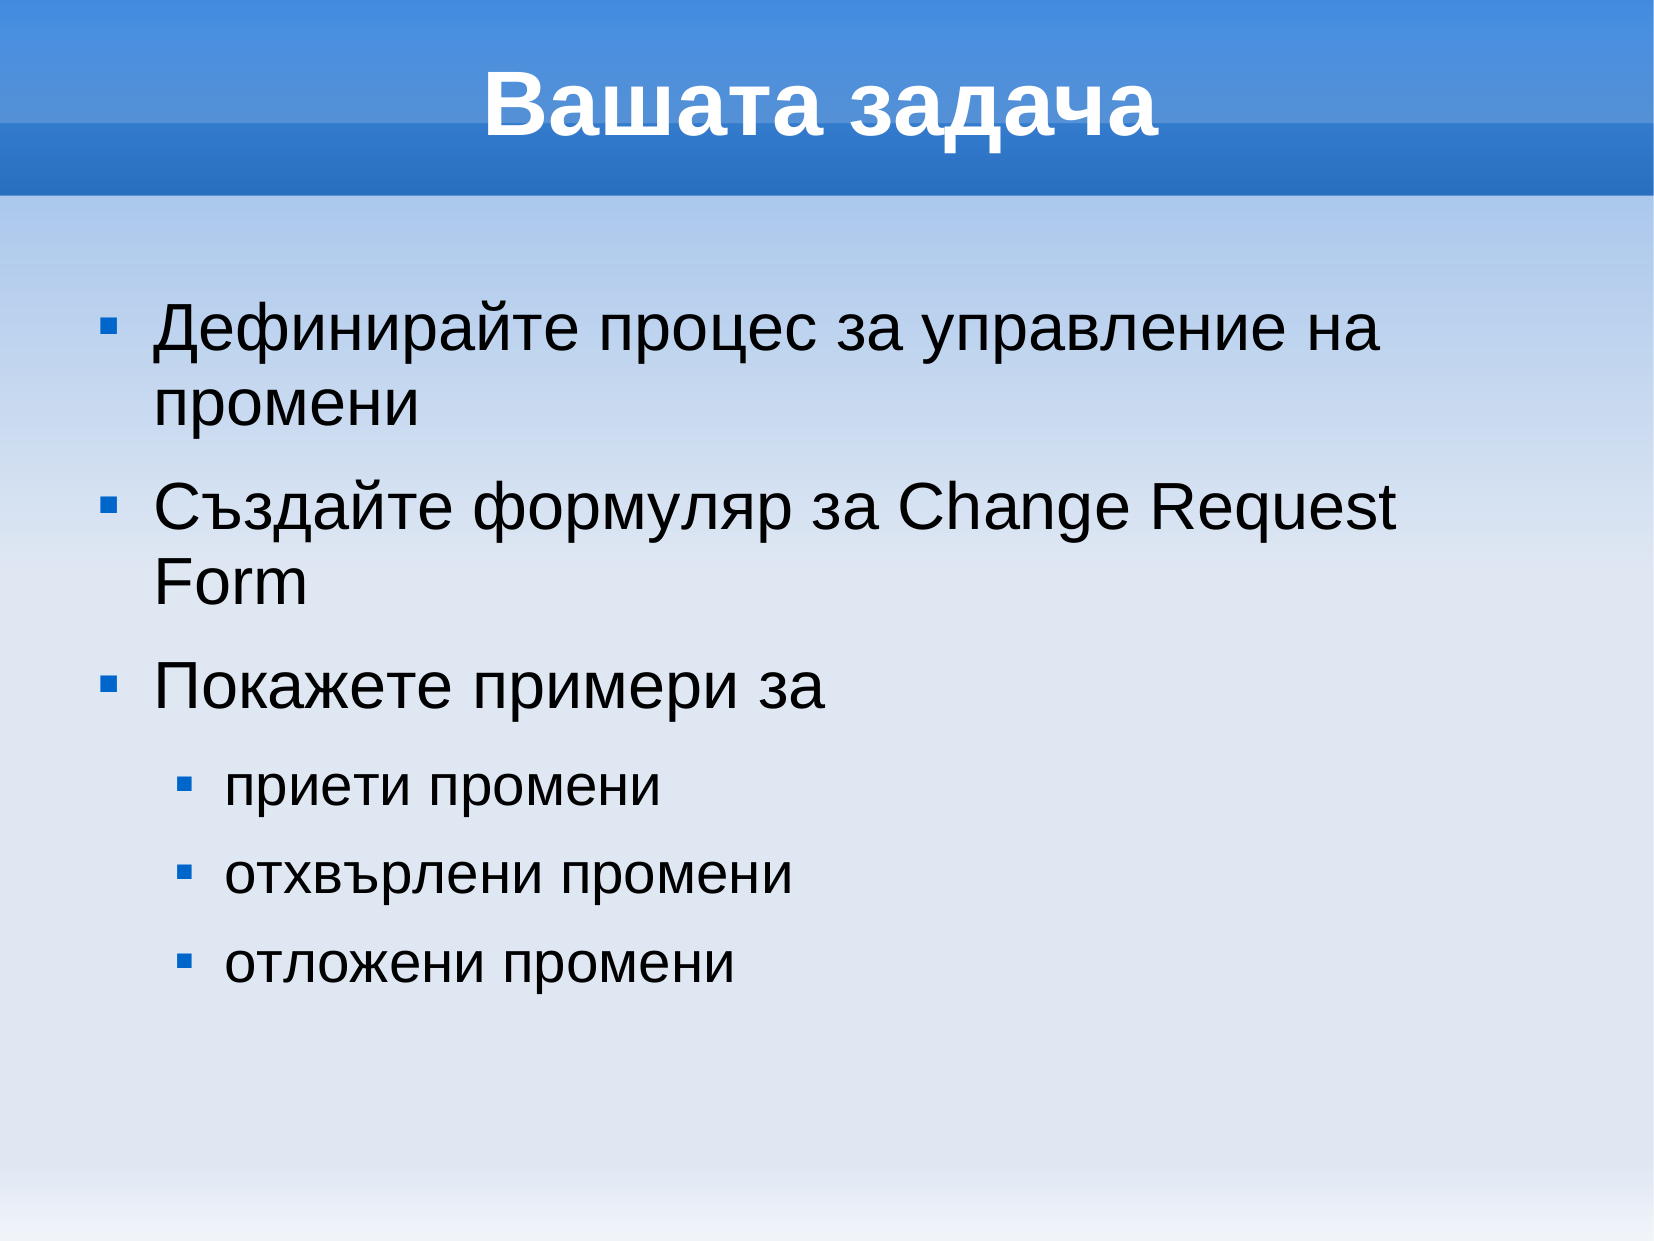

# Вашата задача
Дефинирайте процес за управление на промени
Създайте формуляр за Change Request Form
Покажете примери за
приети промени
отхвърлени промени
отложени промени